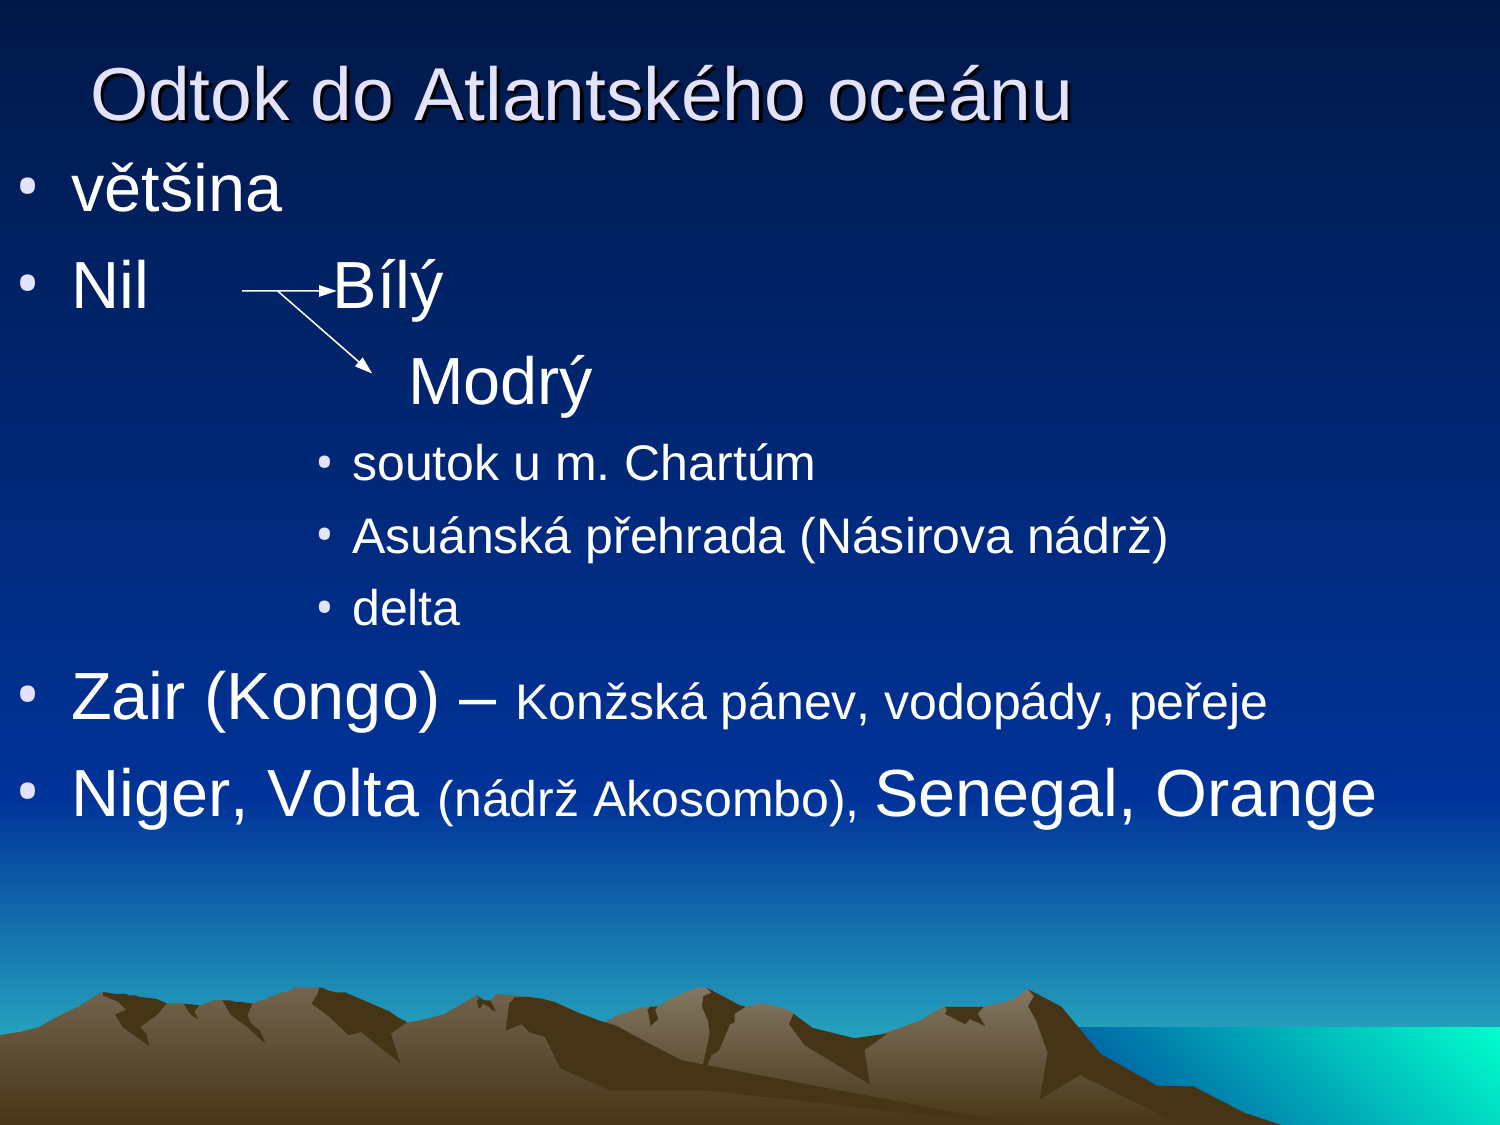

# Odtok do Atlantského oceánu
většina
Nil		 Bílý
			 Modrý
soutok u m. Chartúm
Asuánská přehrada (Násirova nádrž)
delta
Zair (Kongo) – Konžská pánev, vodopády, peřeje
Niger, Volta (nádrž Akosombo), Senegal, Orange